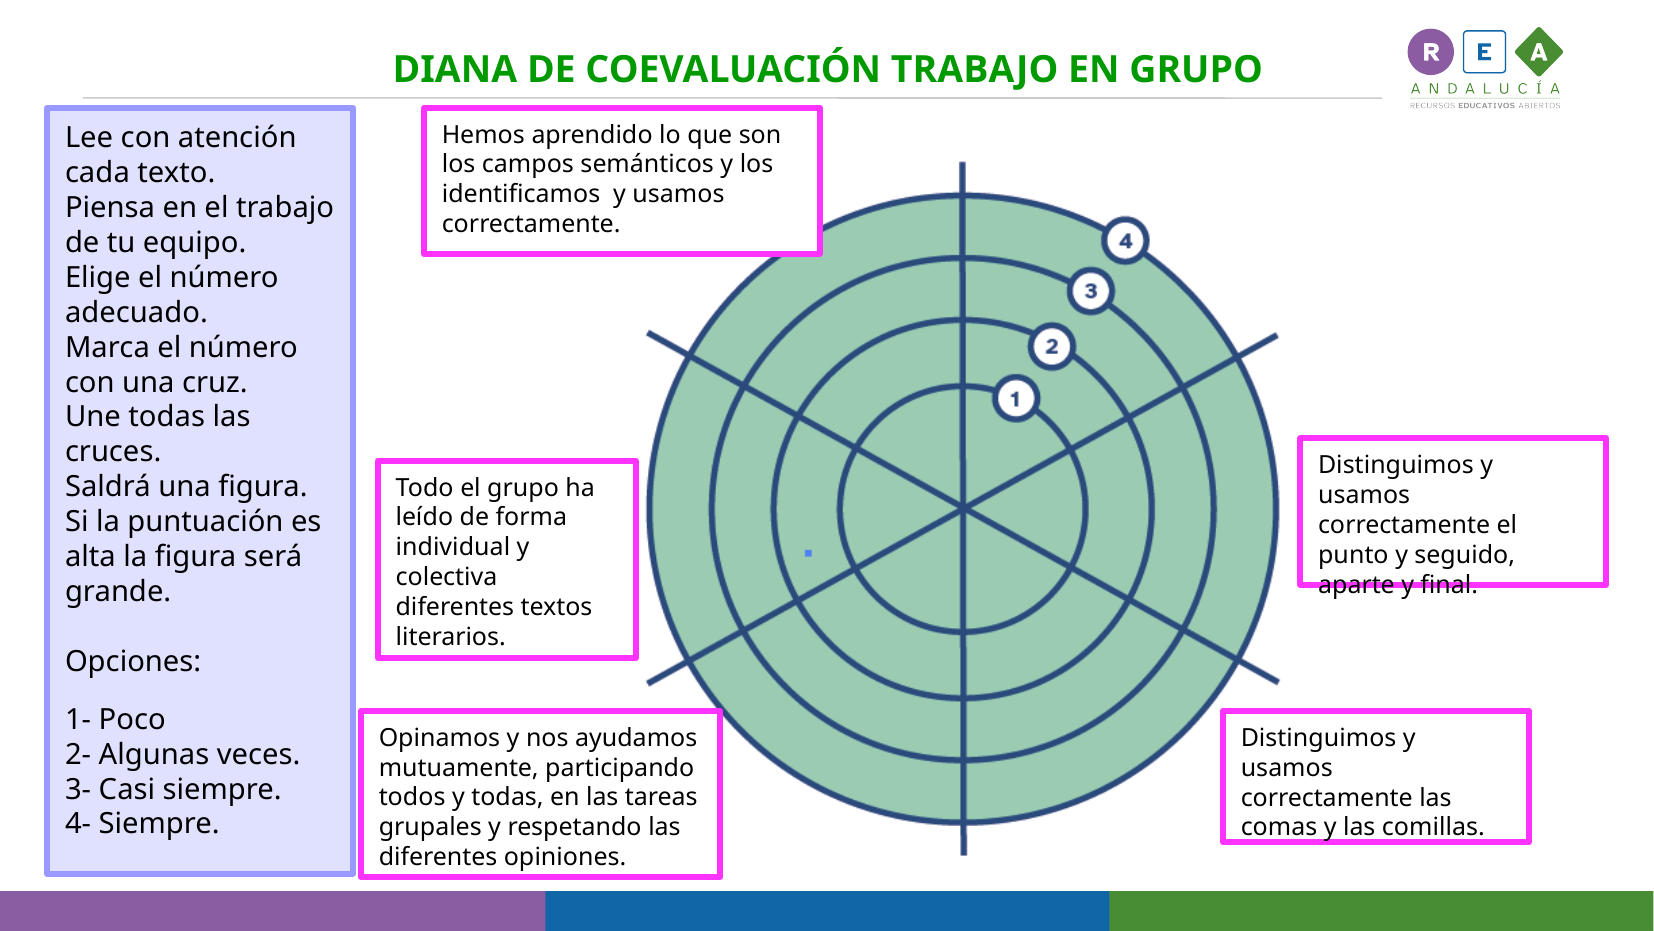

DIANA DE COEVALUACIÓN TRABAJO EN GRUPO
Lee con atención cada texto.
Piensa en el trabajo de tu equipo.
Elige el número adecuado.
Marca el número con una cruz.
Une todas las cruces.
Saldrá una figura.
Si la puntuación es alta la figura será grande.
Opciones:
1- Poco
2- Algunas veces.
3- Casi siempre.
4- Siempre.
Hemos aprendido lo que son los campos semánticos y los identificamos y usamos correctamente.
Distinguimos y usamos correctamente el punto y seguido, aparte y final.
Todo el grupo ha leído de forma individual y colectiva diferentes textos literarios.
Opinamos y nos ayudamos mutuamente, participando todos y todas, en las tareas grupales y respetando las diferentes opiniones.
Distinguimos y usamos correctamente las comas y las comillas.